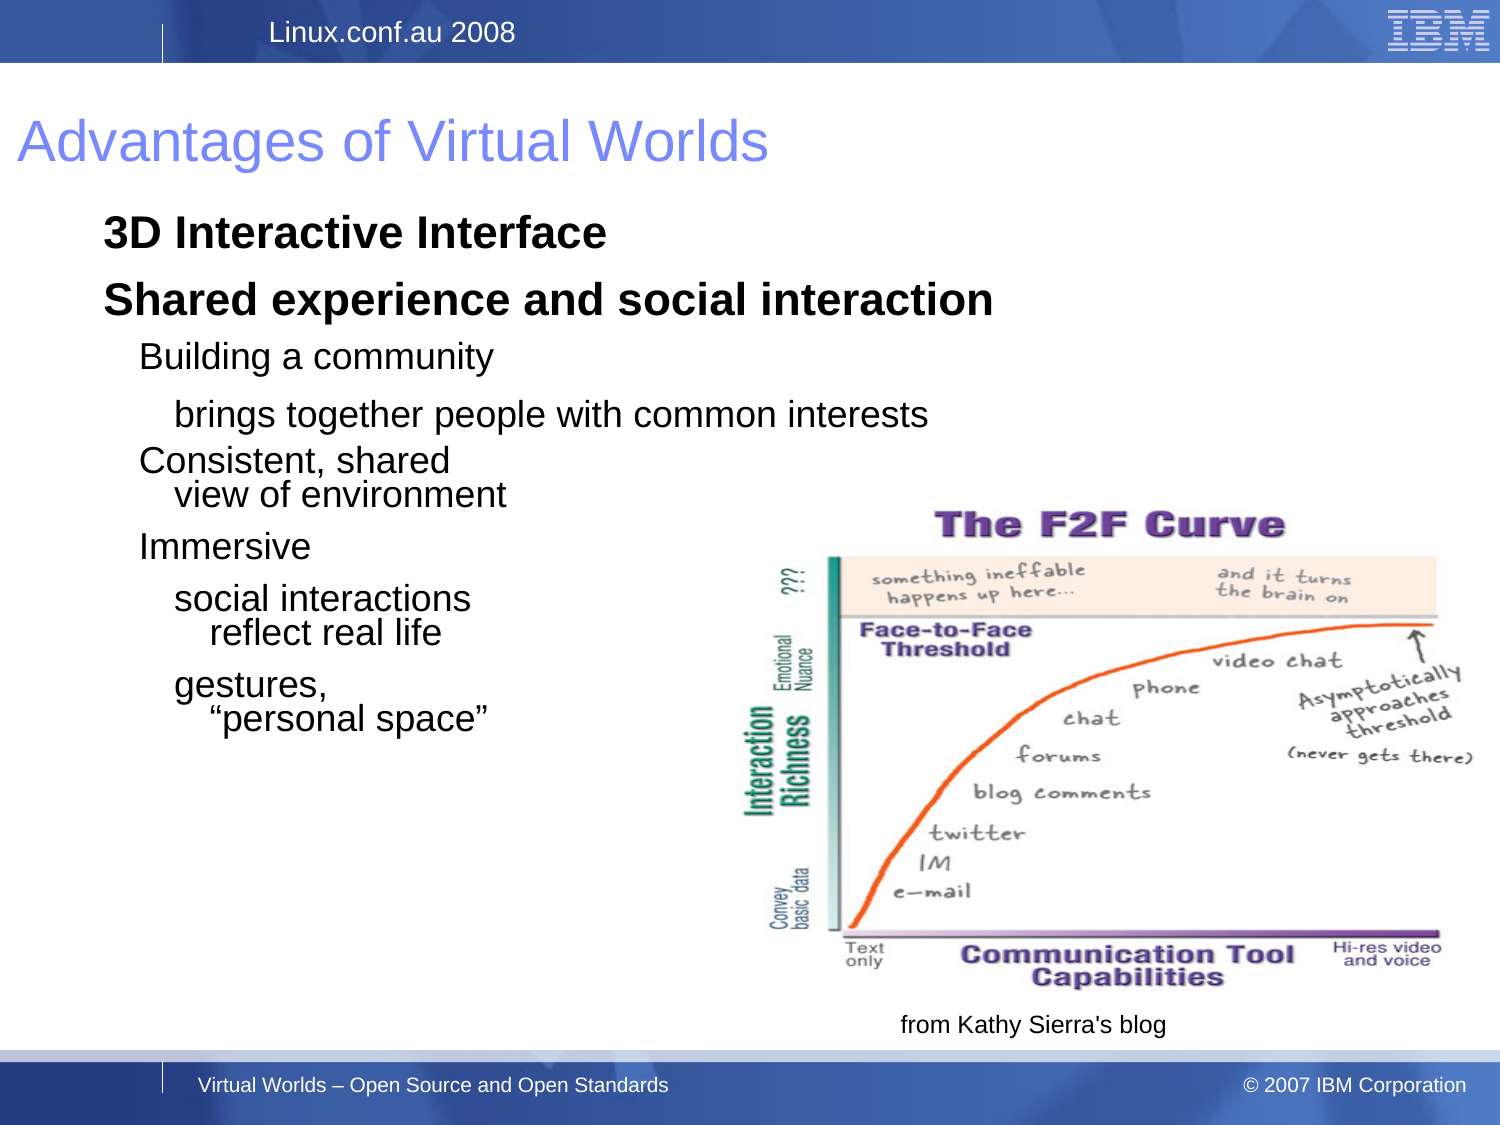

# Advantages of Virtual Worlds
3D Interactive Interface
Shared experience and social interaction
Building a community
brings together people with common interests
Consistent, shared
view of environment
Immersive
social interactions
reflect real life
gestures,
“personal space”
Blog: Creating Passionate Users
from Kathy Sierra's blog
4